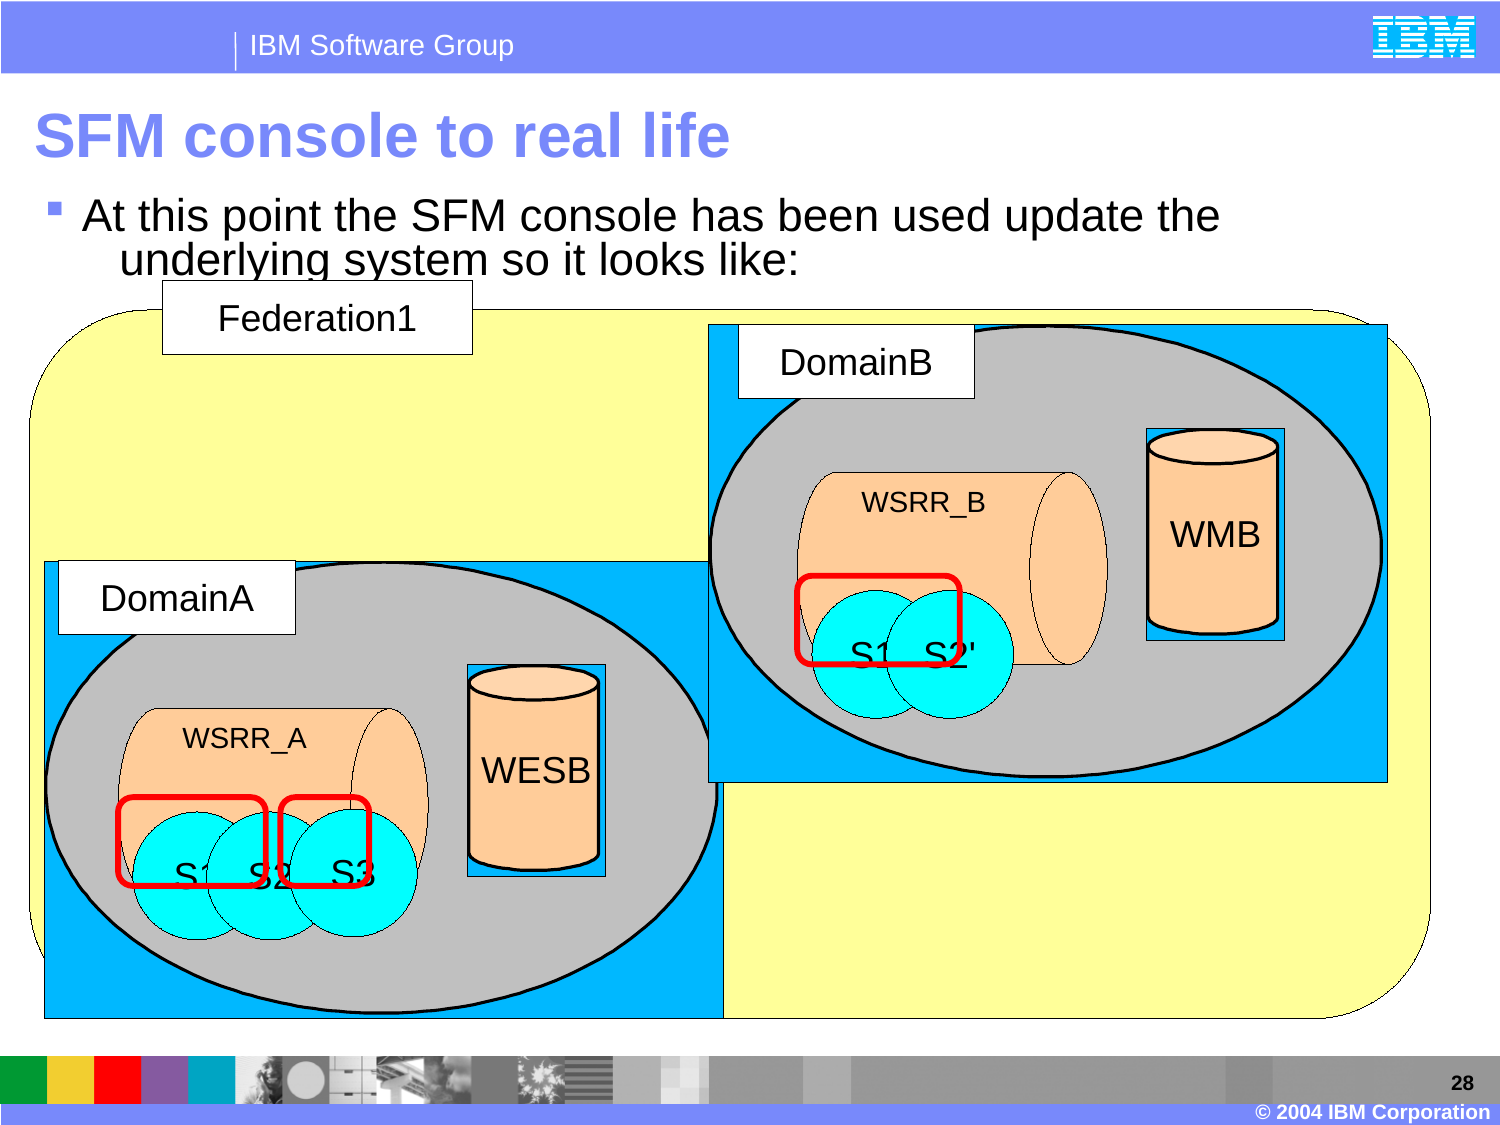

# SFM console to real life
At this point the SFM console has been used update the underlying system so it looks like:
Federation1
DomainB
WMB
WSRR_B
DomainA
WESB
WSRR_A
S3
S1
S2
S1'
S2'
28